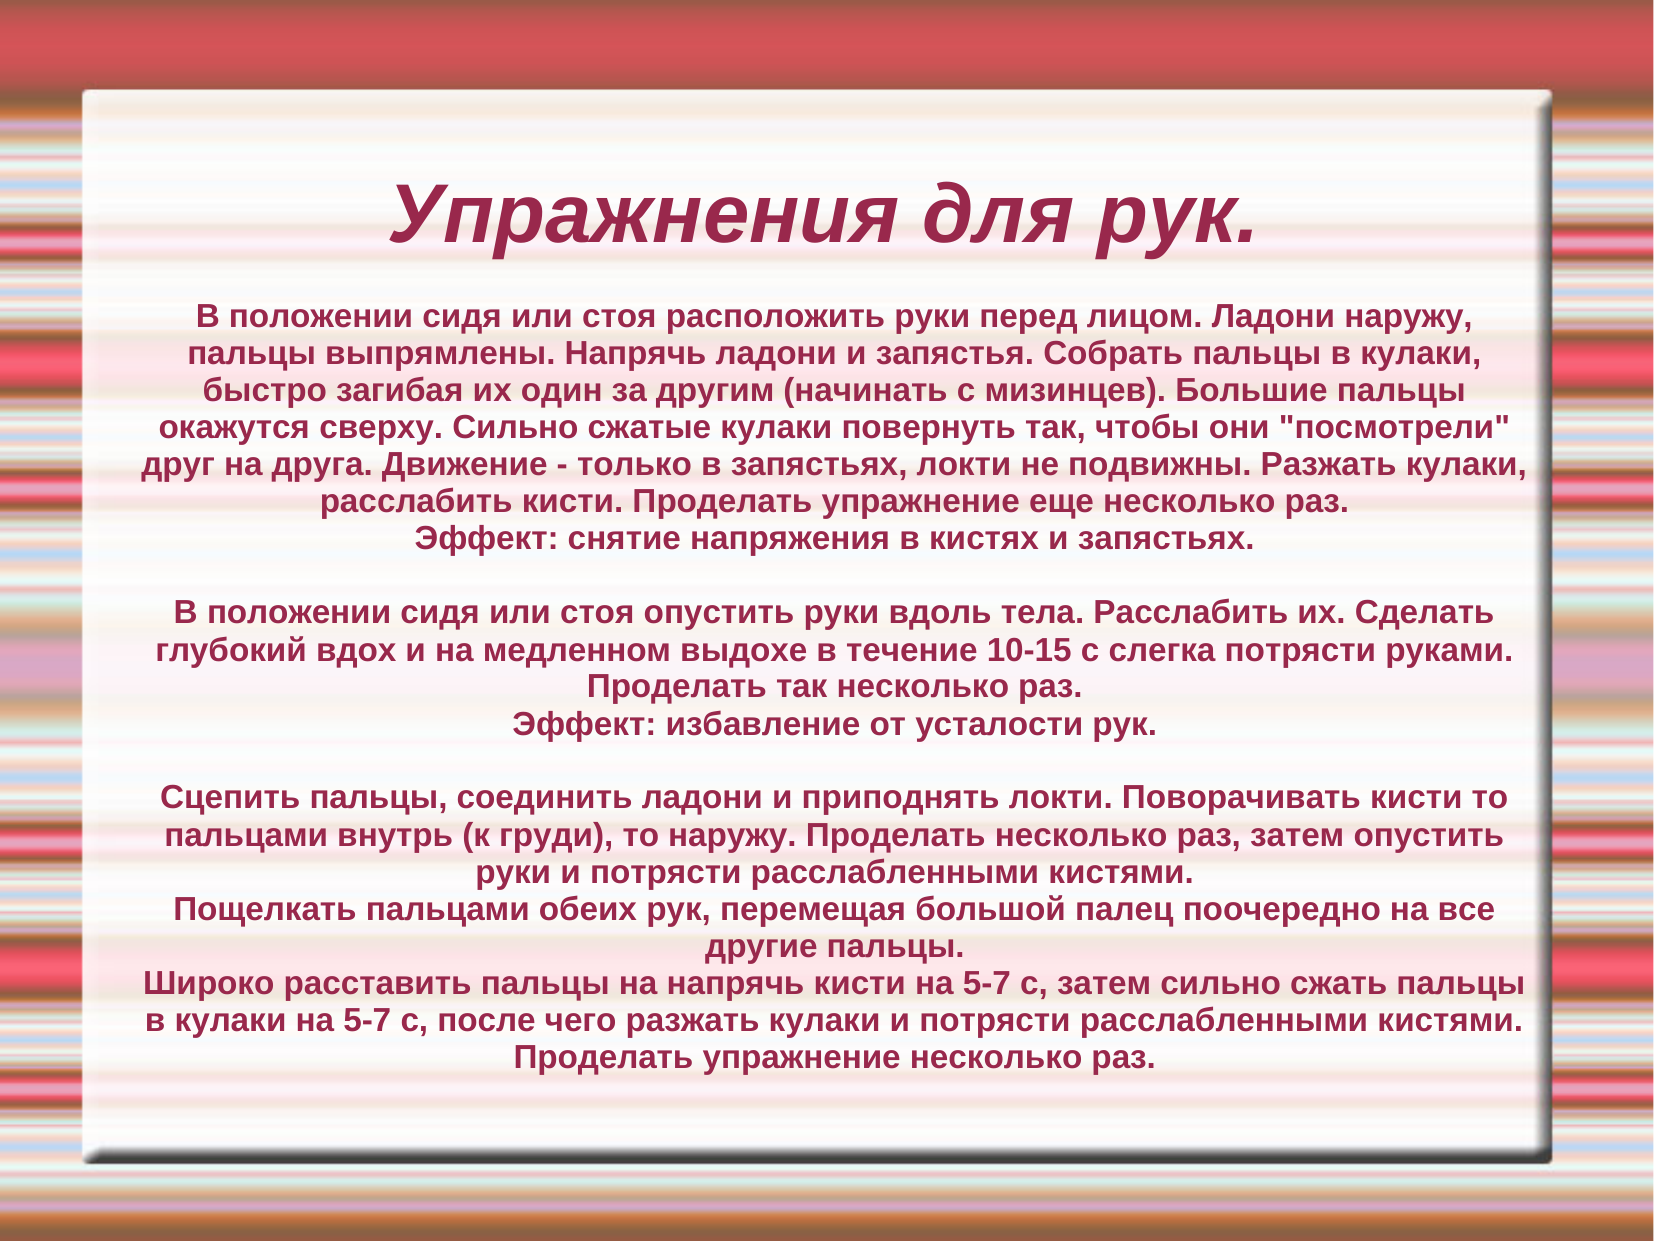

# Упражнения для рук.
В положении сидя или стоя расположить руки перед лицом. Ладони наружу, пальцы выпрямлены. Напрячь ладони и запястья. Собрать пальцы в кулаки, быстро загибая их один за другим (начинать с мизинцев). Большие пальцы окажутся сверху. Сильно сжатые кулаки повернуть так, чтобы они "посмотрели" друг на друга. Движение - только в запястьях, локти не подвижны. Разжать кулаки, расслабить кисти. Проделать упражнение еще несколько раз.
Эффект: снятие напряжения в кистях и запястьях.
В положении сидя или стоя опустить руки вдоль тела. Расслабить их. Сделать глубокий вдох и на медленном выдохе в течение 10-15 с слегка потрясти руками. Проделать так несколько раз.
Эффект: избавление от усталости рук.
Сцепить пальцы, соединить ладони и приподнять локти. Поворачивать кисти то пальцами внутрь (к груди), то наружу. Проделать несколько раз, затем опустить руки и потрясти расслабленными кистями.
Пощелкать пальцами обеих рук, перемещая большой палец поочередно на все другие пальцы.
Широко расставить пальцы на напрячь кисти на 5-7 с, затем сильно сжать пальцы в кулаки на 5-7 с, после чего разжать кулаки и потрясти расслабленными кистями. Проделать упражнение несколько раз.